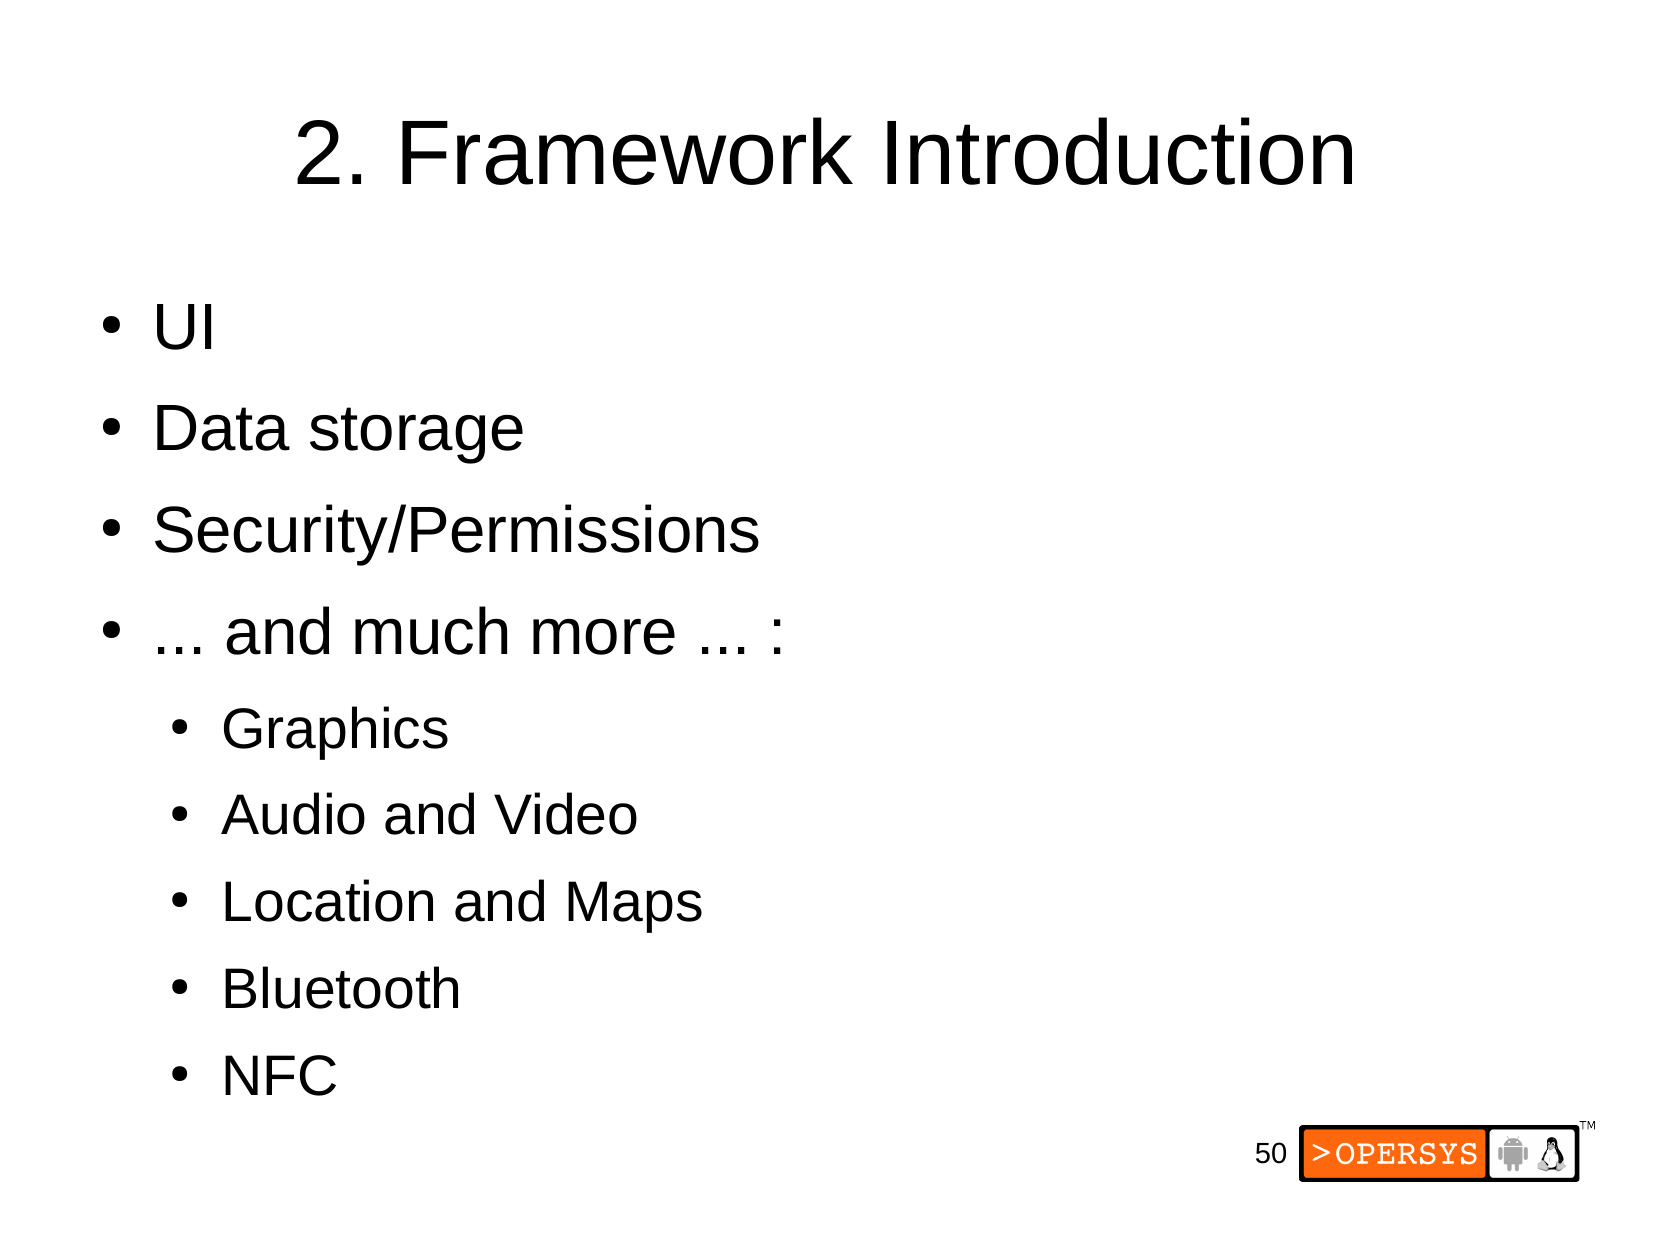

# 2. Framework Introduction
UI
Data storage
Security/Permissions
... and much more ... :
Graphics
Audio and Video
Location and Maps
Bluetooth
NFC